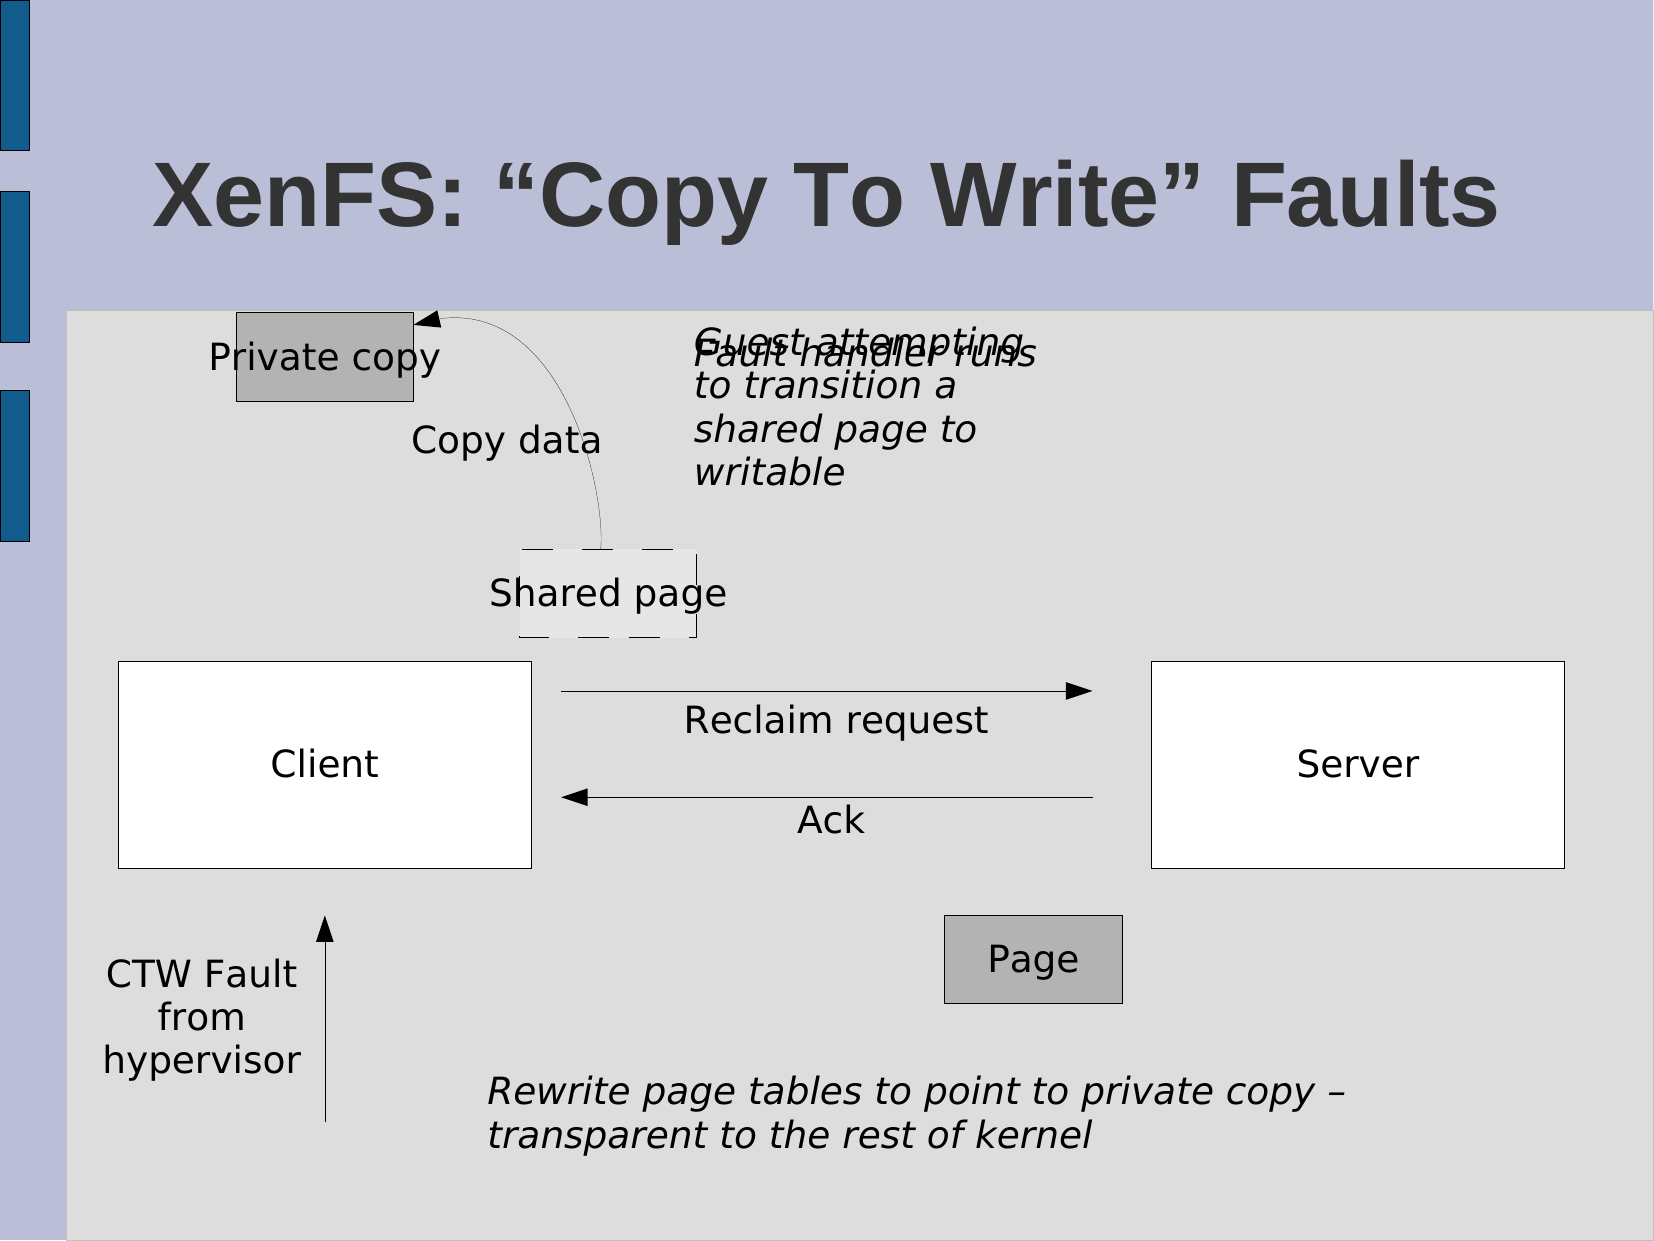

# XenFS: “Copy To Write” Faults
Private copy
Guest attempting to transition a shared page to writable
Copy data
Fault handler runs
Shared page
Client
Server
Reclaim request
Empty page
Ack
CTW Fault from hypervisor
Page
Rewrite page tables to point to private copy – transparent to the rest of kernel